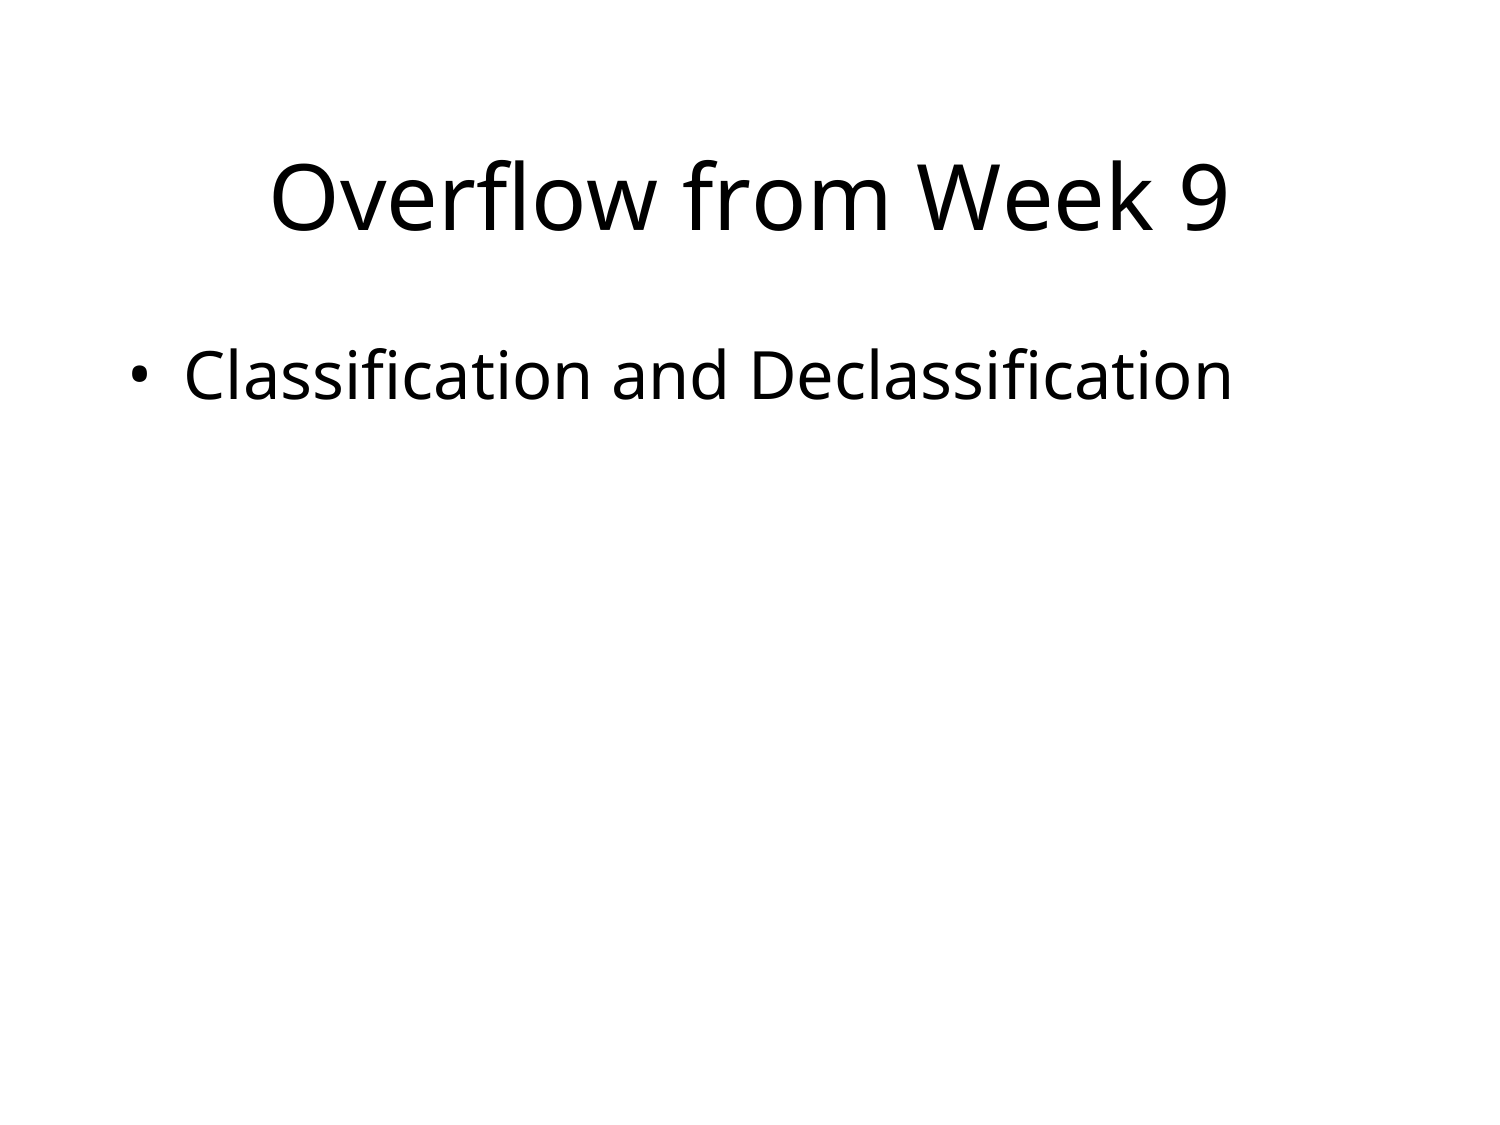

# Overflow from Week 9
Classification and Declassification